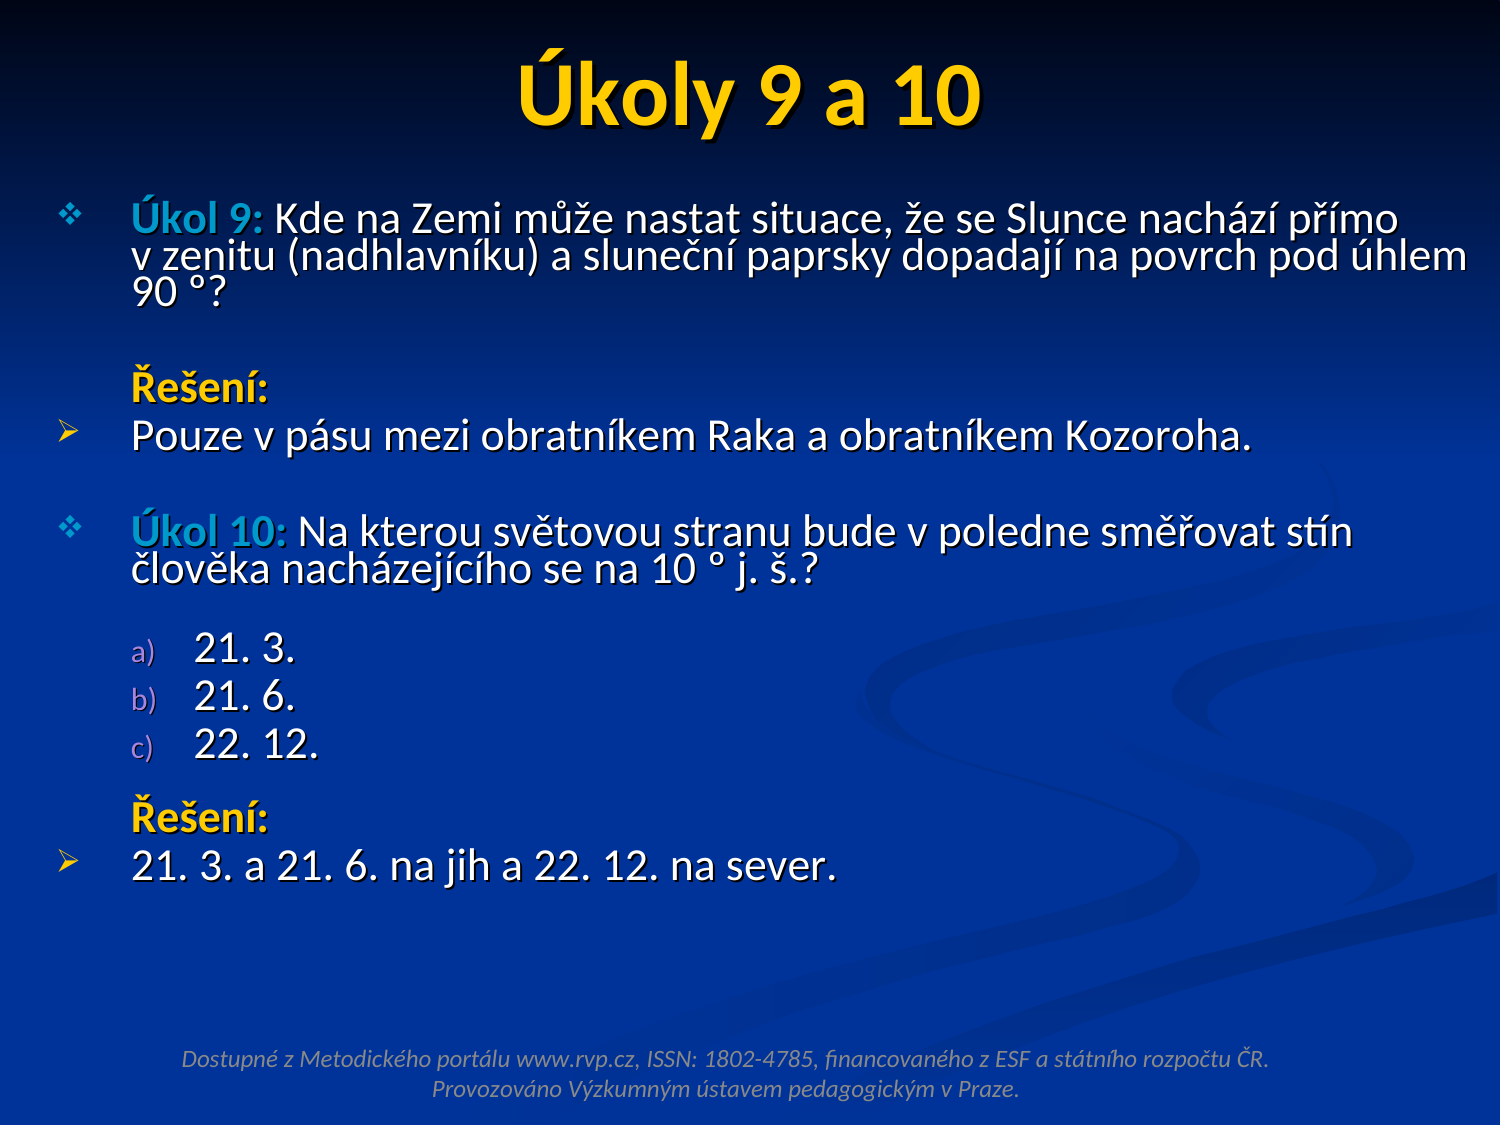

# Úkoly 9 a 10
Úkol 9: Kde na Zemi může nastat situace, že se Slunce nachází přímo
v zenitu (nadhlavníku) a sluneční paprsky dopadají na povrch pod úhlem 90 º?
	Řešení:
Pouze v pásu mezi obratníkem Raka a obratníkem Kozoroha.
Úkol 10: Na kterou světovou stranu bude v poledne směřovat stín člověka nacházejícího se na 10 º j. š.?
21. 3.
21. 6.
22. 12.
	Řešení:
21. 3. a 21. 6. na jih a 22. 12. na sever.
Dostupné z Metodického portálu www.rvp.cz, ISSN: 1802-4785, financovaného z ESF a státního rozpočtu ČR. Provozováno Výzkumným ústavem pedagogickým v Praze.